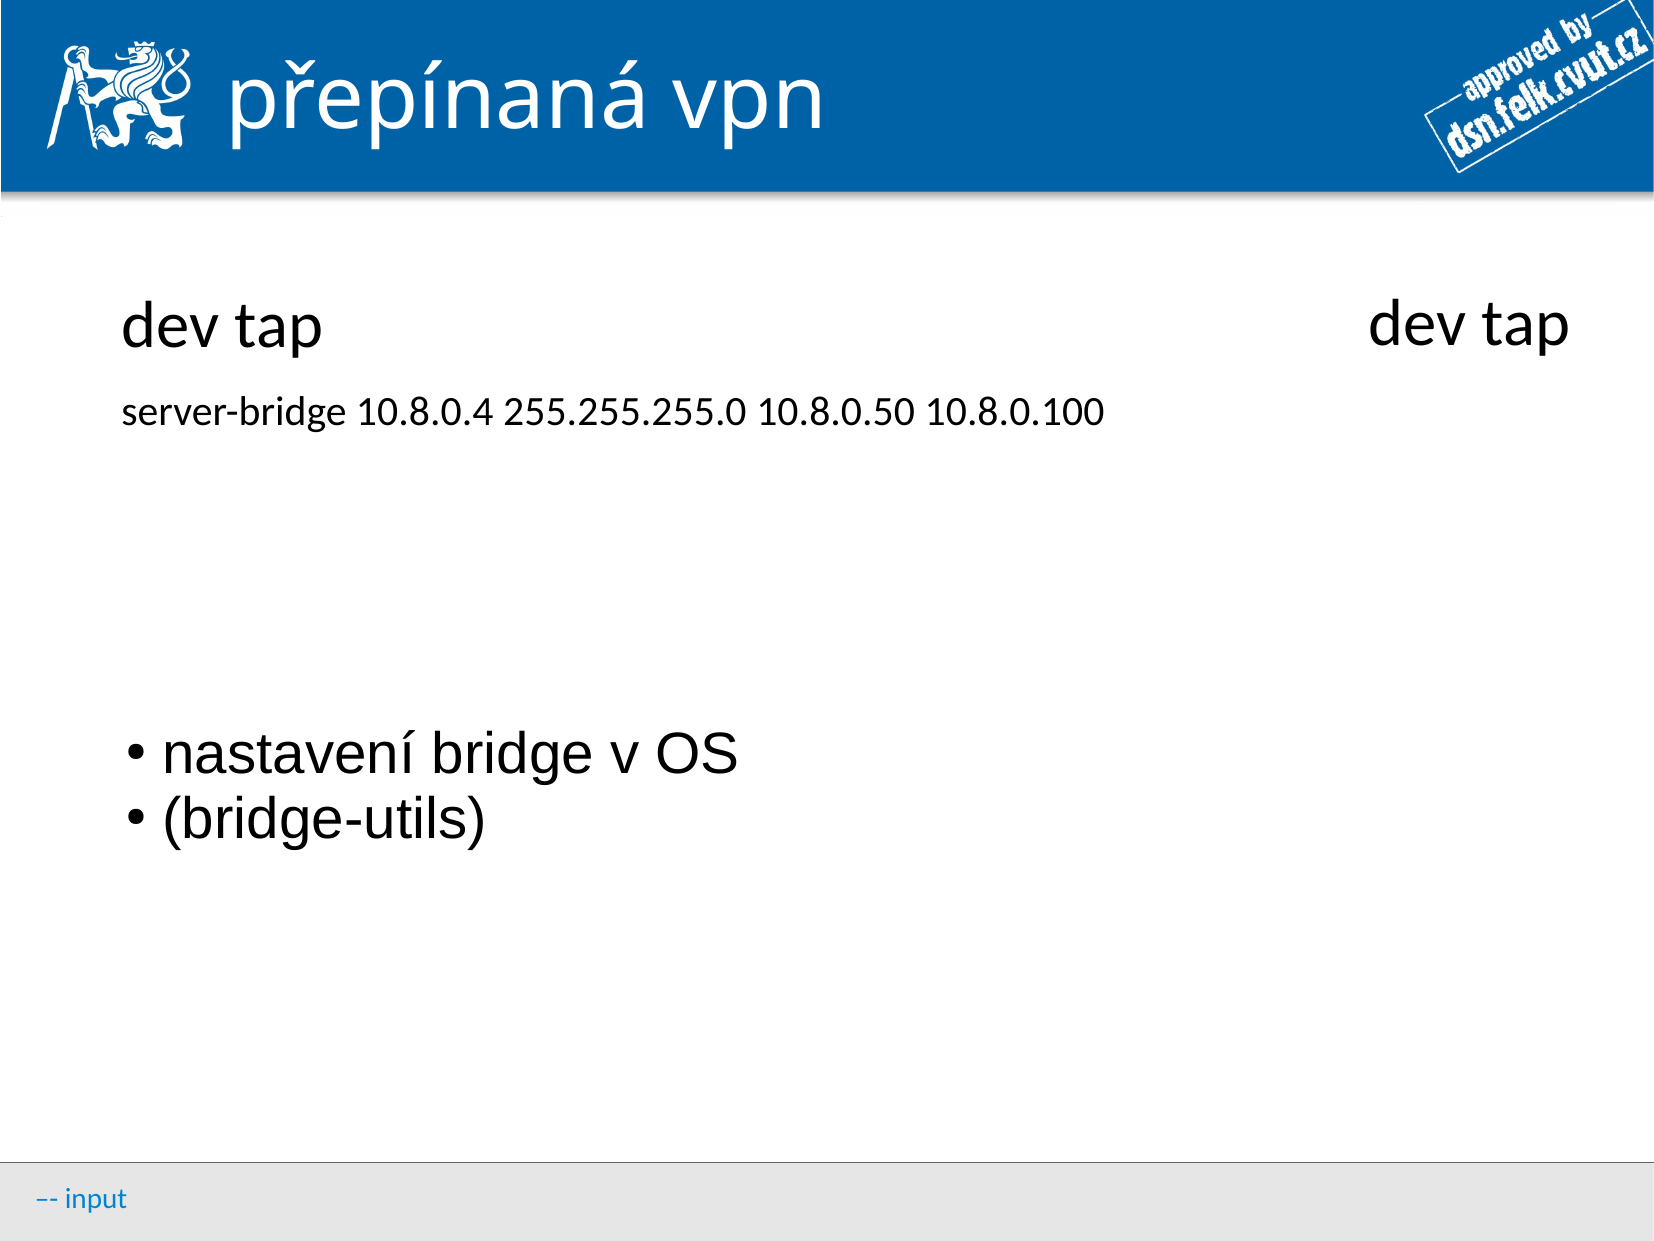

# přepínaná vpn
dev tap
dev tap
server-bridge 10.8.0.4 255.255.255.0 10.8.0.50 10.8.0.100
 nastavení bridge v OS
 (bridge-utils)